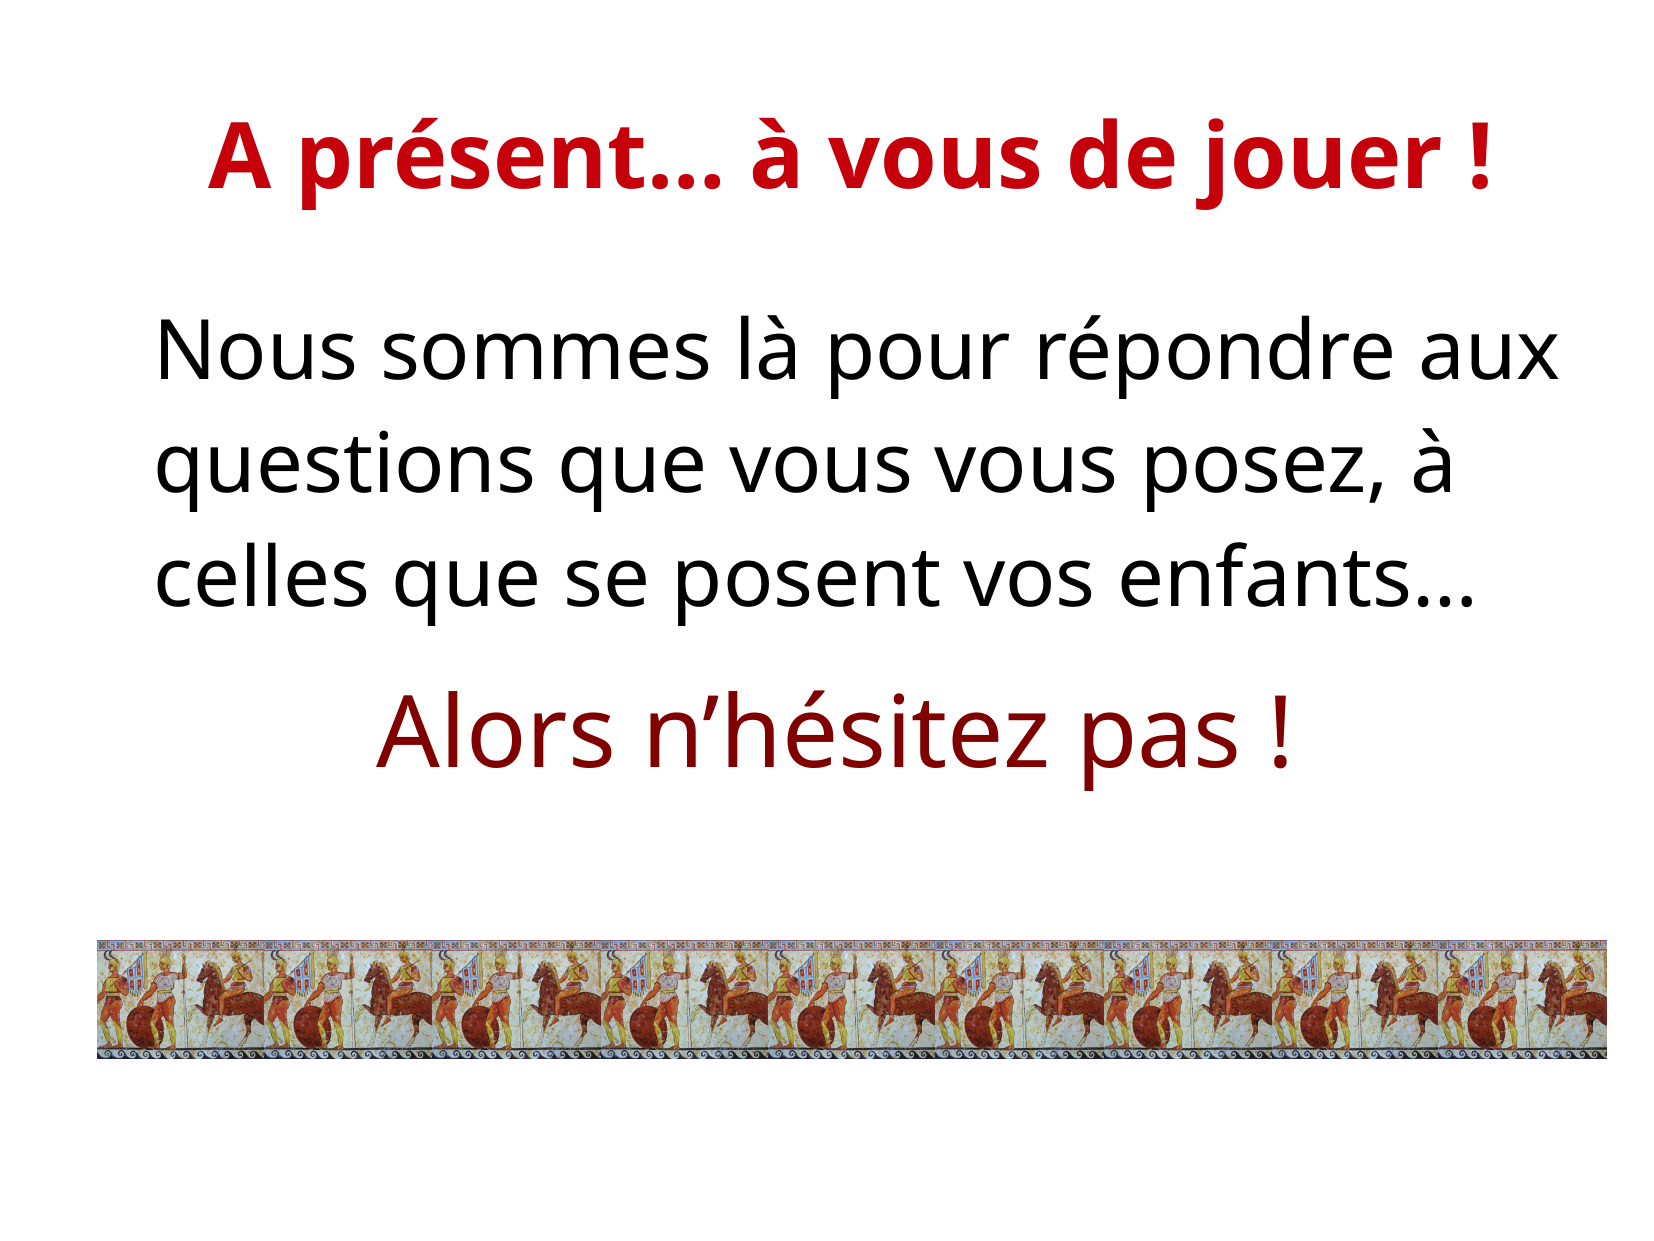

# A présent… à vous de jouer !
Nous sommes là pour répondre aux questions que vous vous posez, à celles que se posent vos enfants…
Alors n’hésitez pas !